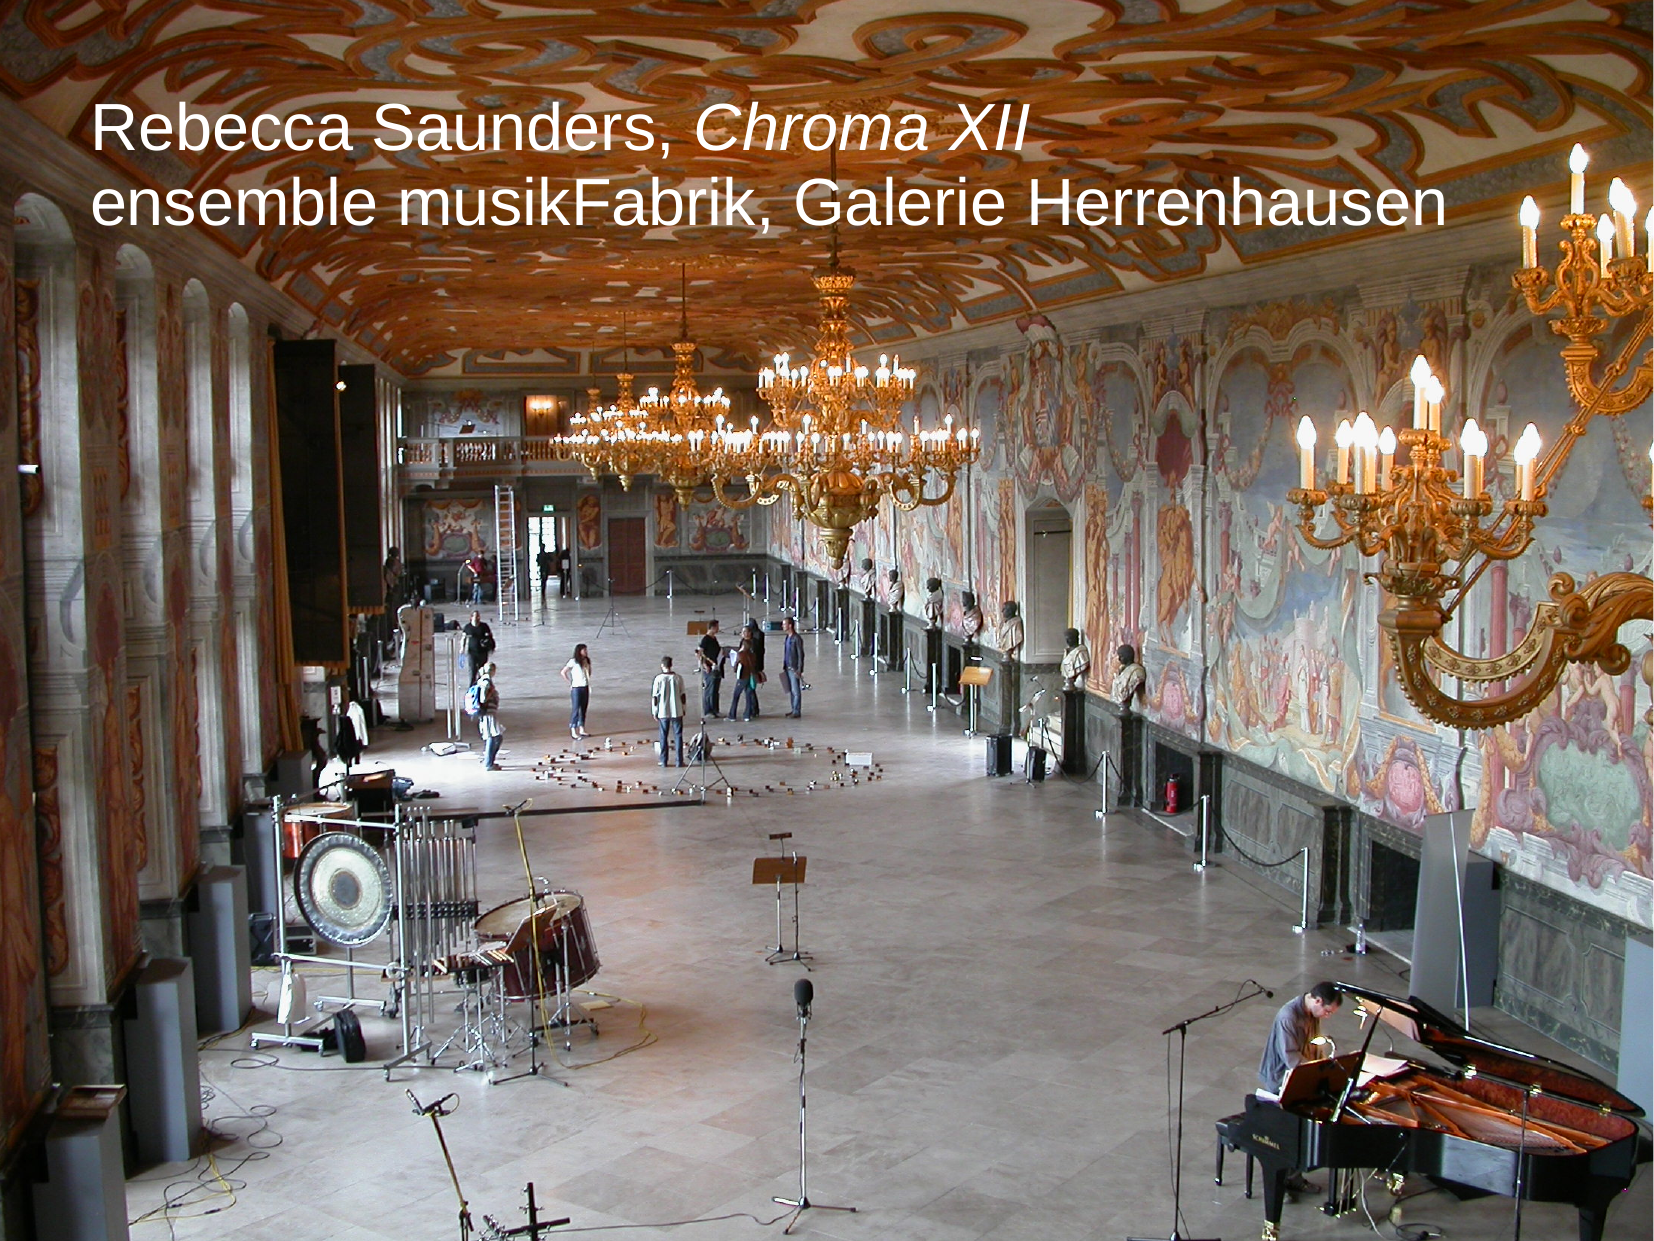

Rebecca Saunders, Chroma XII
ensemble musikFabrik, Galerie Herrenhausen